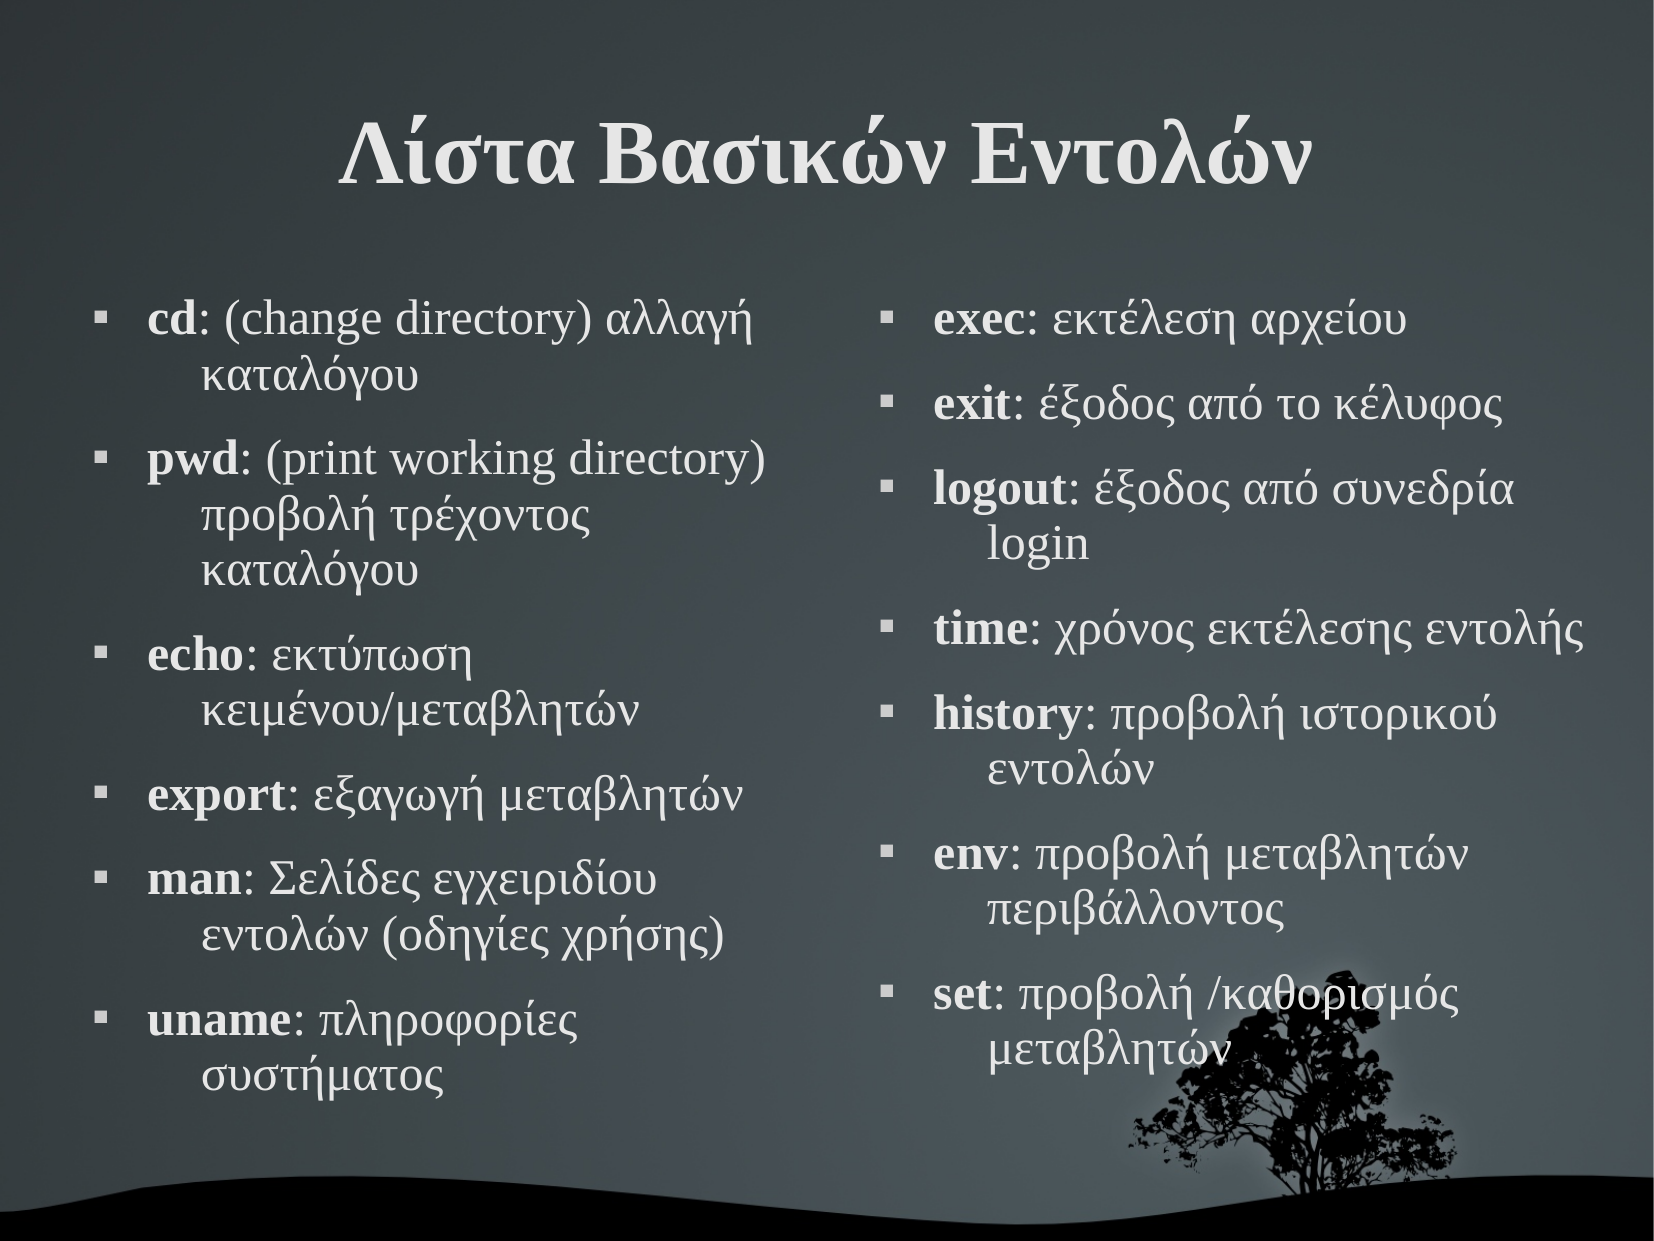

# Λίστα Βασικών Εντολών
cd: (change directory) αλλαγή καταλόγου
pwd: (print working directory) προβολή τρέχοντος καταλόγου
echo: εκτύπωση κειμένου/μεταβλητών
export: εξαγωγή μεταβλητών
man: Σελίδες εγχειριδίου εντολών (οδηγίες χρήσης)
uname: πληροφορίες συστήματος
exec: εκτέλεση αρχείου
exit: έξοδος από το κέλυφος
logout: έξοδος από συνεδρία login
time: χρόνος εκτέλεσης εντολής
history: προβολή ιστορικού εντολών
env: προβολή μεταβλητών περιβάλλοντος
set: προβολή /καθορισμός μεταβλητών